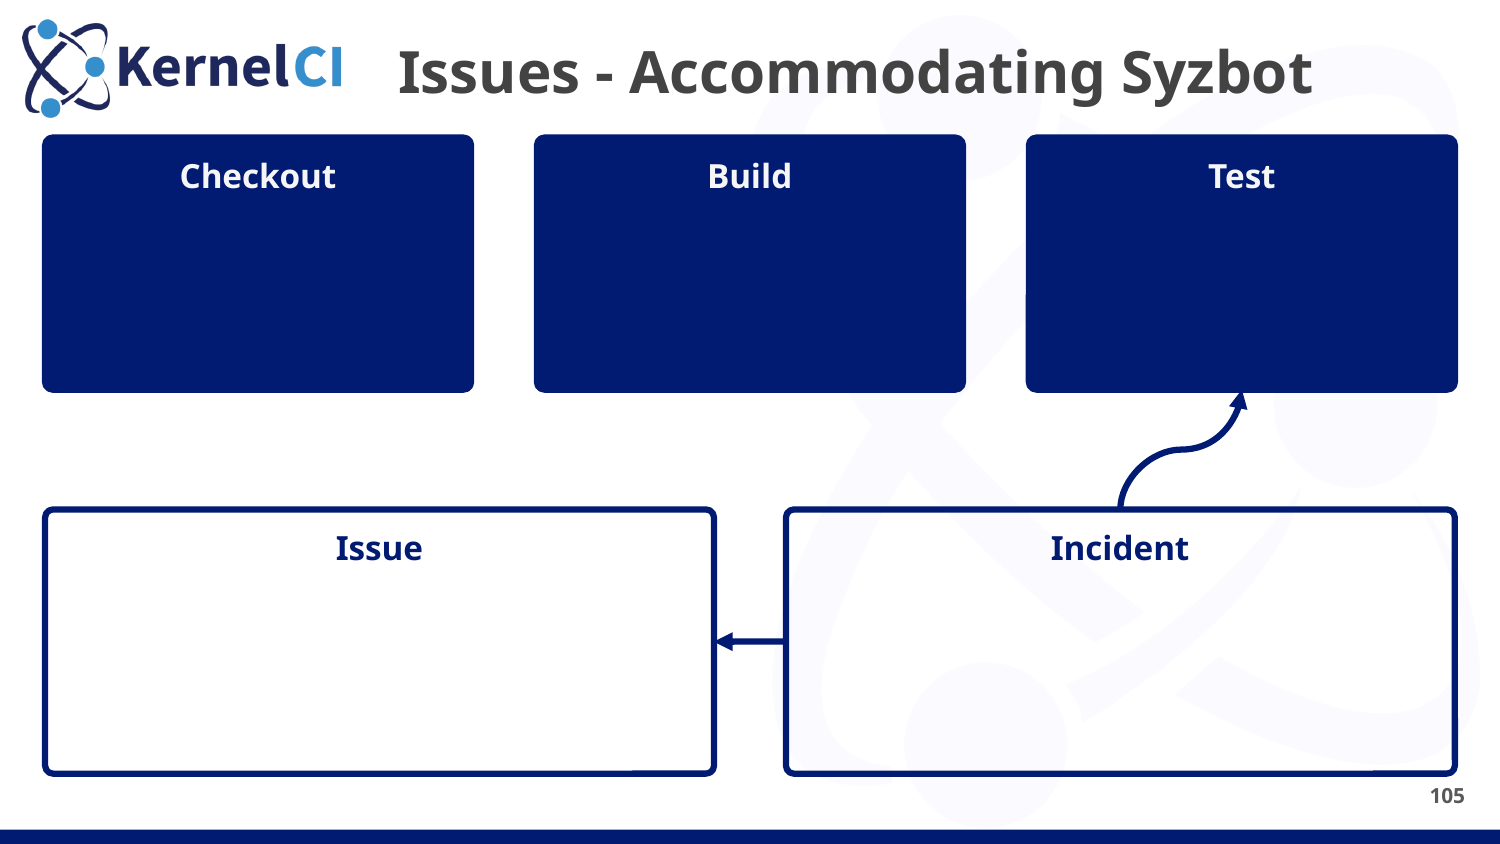

# Issues - Accommodating Syzbot
Checkout
Build
Test
Issue
Incident